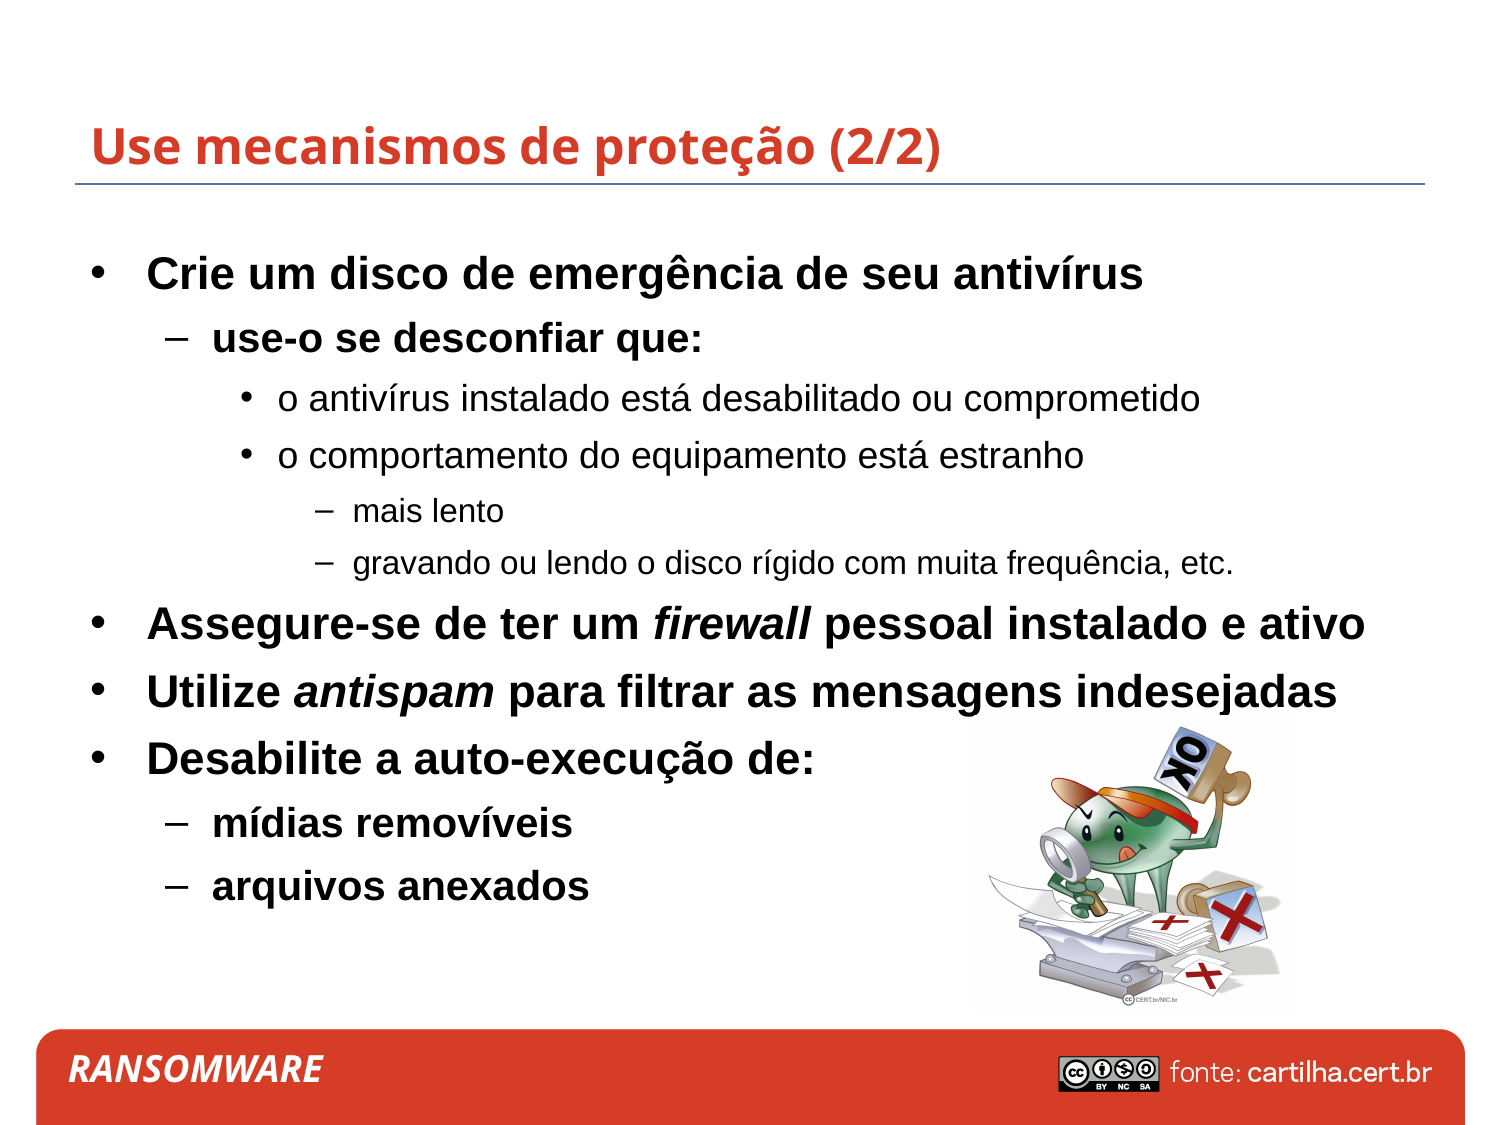

Use mecanismos de proteção (2/2)
# Crie um disco de emergência de seu antivírus
use-o se desconfiar que:
o antivírus instalado está desabilitado ou comprometido
o comportamento do equipamento está estranho
mais lento
gravando ou lendo o disco rígido com muita frequência, etc.
Assegure-se de ter um firewall pessoal instalado e ativo
Utilize antispam para filtrar as mensagens indesejadas
Desabilite a auto-execução de:
mídias removíveis
arquivos anexados